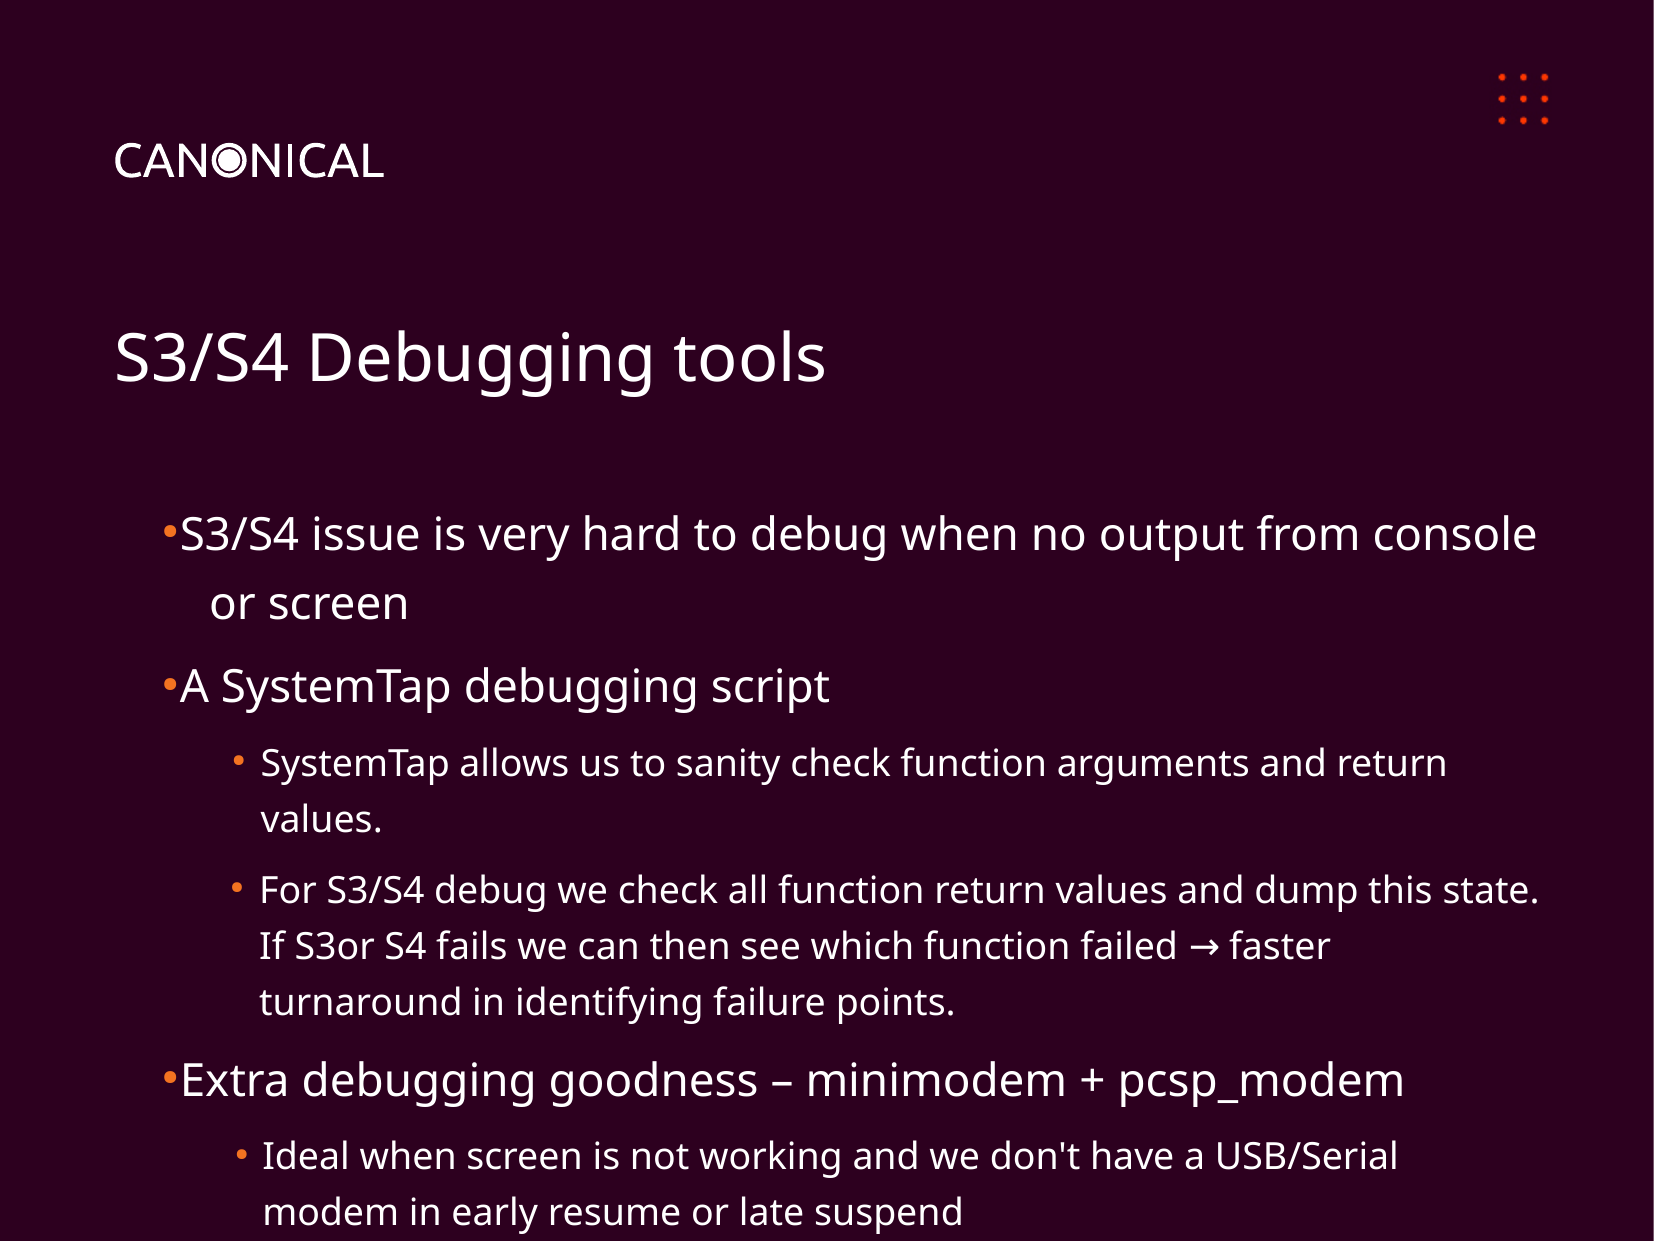

# S3/S4 Debugging tools
S3/S4 issue is very hard to debug when no output from console or screen
A SystemTap debugging script
SystemTap allows us to sanity check function arguments and return values.
For S3/S4 debug we check all function return values and dump this state. If S3or S4 fails we can then see which function failed → faster turnaround in identifying failure points.
Extra debugging goodness – minimodem + pcsp_modem
Ideal when screen is not working and we don't have a USB/Serial modem in early resume or late suspend
Turn console characters into audio signal and use a 2nd machine to decode this.